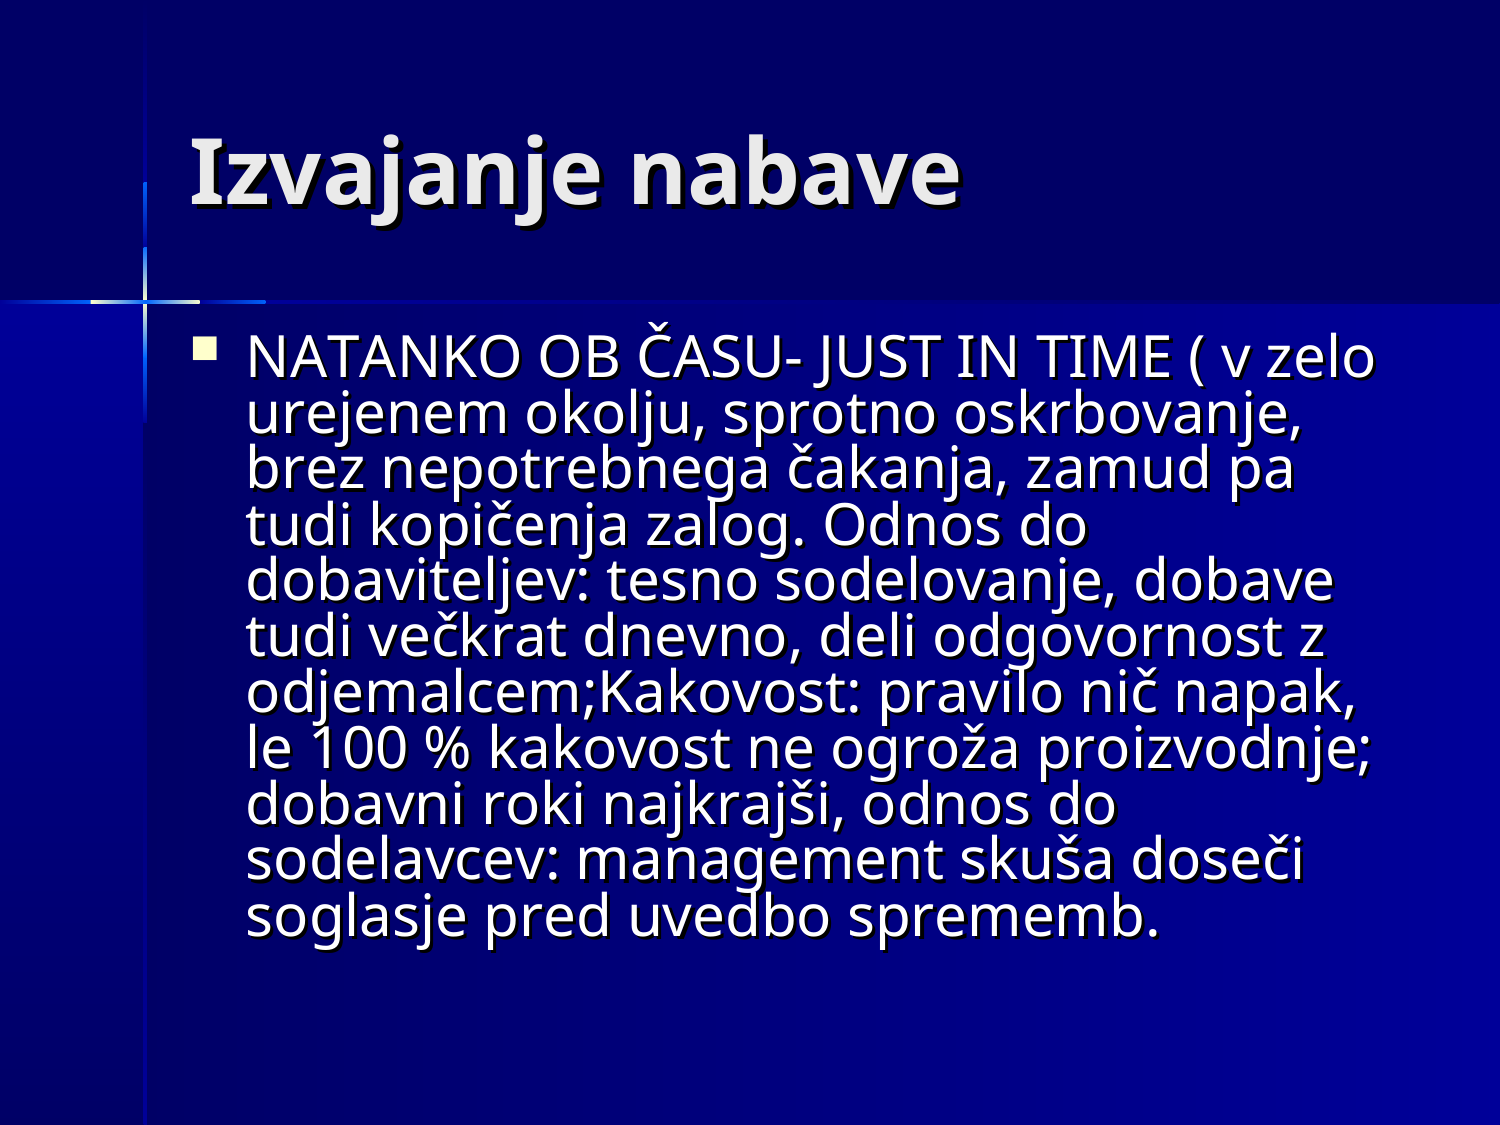

# Izvajanje nabave
NATANKO OB ČASU- JUST IN TIME ( v zelo urejenem okolju, sprotno oskrbovanje, brez nepotrebnega čakanja, zamud pa tudi kopičenja zalog. Odnos do dobaviteljev: tesno sodelovanje, dobave tudi večkrat dnevno, deli odgovornost z odjemalcem;Kakovost: pravilo nič napak, le 100 % kakovost ne ogroža proizvodnje; dobavni roki najkrajši, odnos do sodelavcev: management skuša doseči soglasje pred uvedbo sprememb.